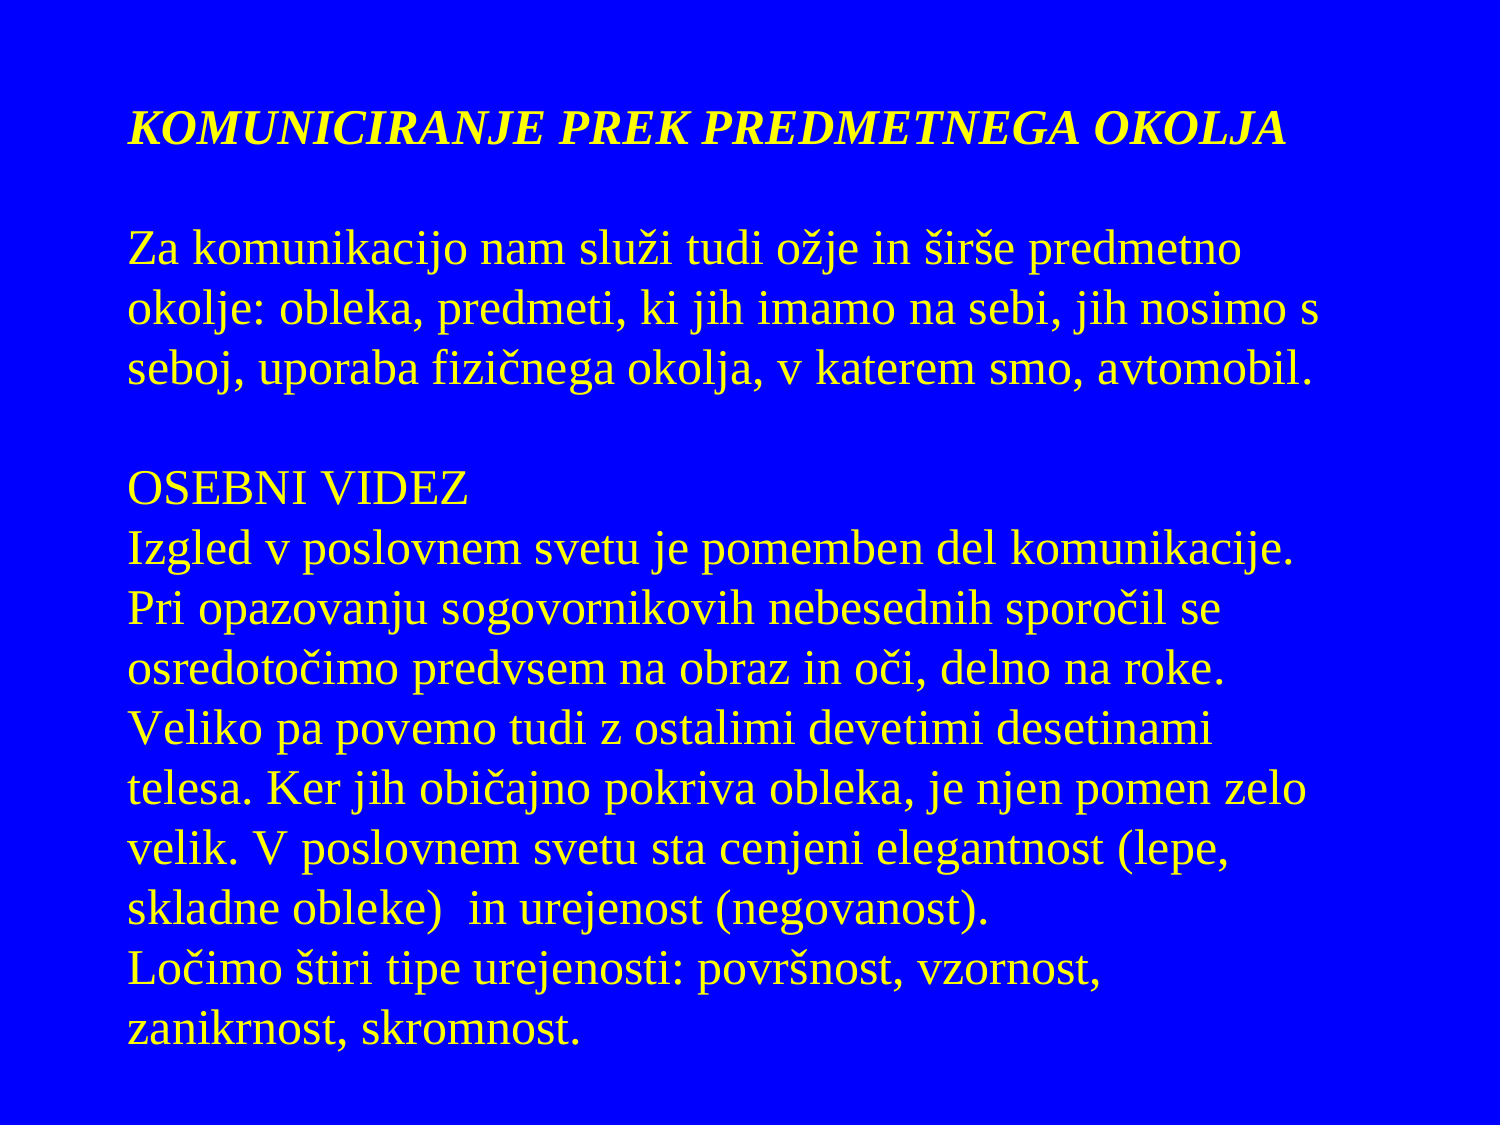

# KOMUNICIRANJE PREK PREDMETNEGA OKOLJA   Za komunikacijo nam služi tudi ožje in širše predmetno okolje: obleka, predmeti, ki jih imamo na sebi, jih nosimo s seboj, uporaba fizičnega okolja, v katerem smo, avtomobil. OSEBNI VIDEZ Izgled v poslovnem svetu je pomemben del komunikacije. Pri opazovanju sogovornikovih nebesednih sporočil se osredotočimo predvsem na obraz in oči, delno na roke. Veliko pa povemo tudi z ostalimi devetimi desetinami telesa. Ker jih običajno pokriva obleka, je njen pomen zelo velik. V poslovnem svetu sta cenjeni elegantnost (lepe, skladne obleke) in urejenost (negovanost). Ločimo štiri tipe urejenosti: površnost, vzornost, zanikrnost, skromnost.